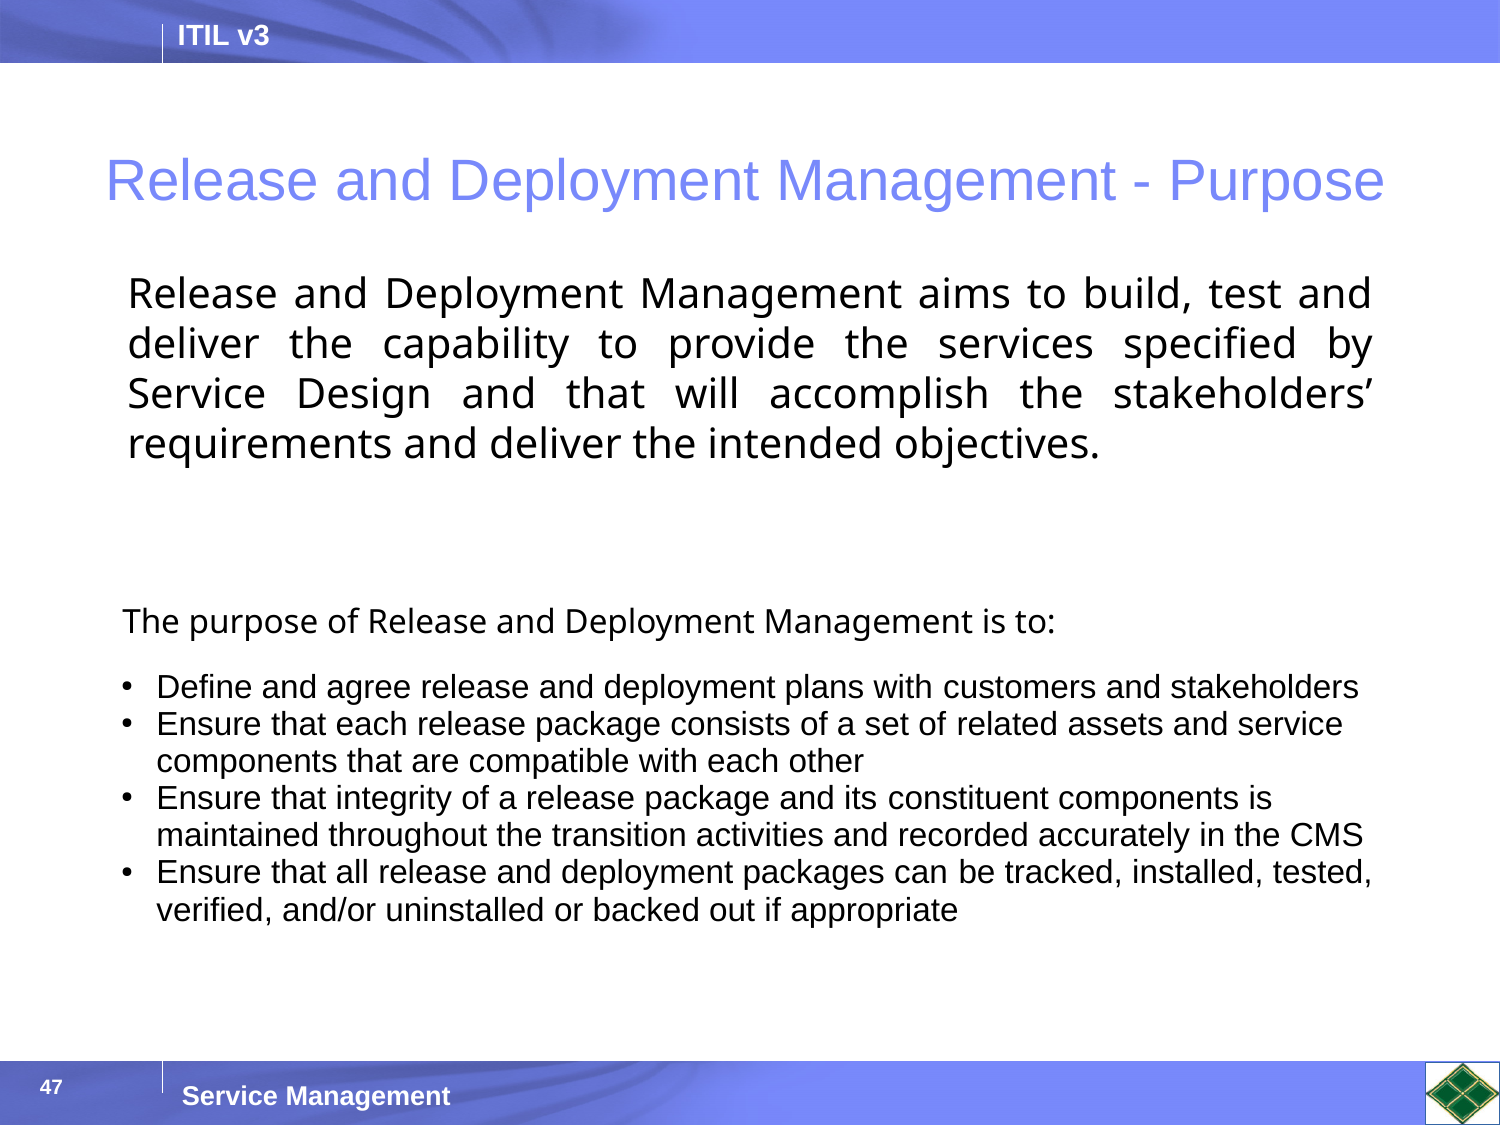

Release and Deployment Management - Purpose
Release and Deployment Management aims to build, test and deliver the capability to provide the services specified by Service Design and that will accomplish the stakeholders’ requirements and deliver the intended objectives.
The purpose of Release and Deployment Management is to:
Define and agree release and deployment plans with customers and stakeholders
Ensure that each release package consists of a set of related assets and service components that are compatible with each other
Ensure that integrity of a release package and its constituent components is maintained throughout the transition activities and recorded accurately in the CMS
Ensure that all release and deployment packages can be tracked, installed, tested, verified, and/or uninstalled or backed out if appropriate